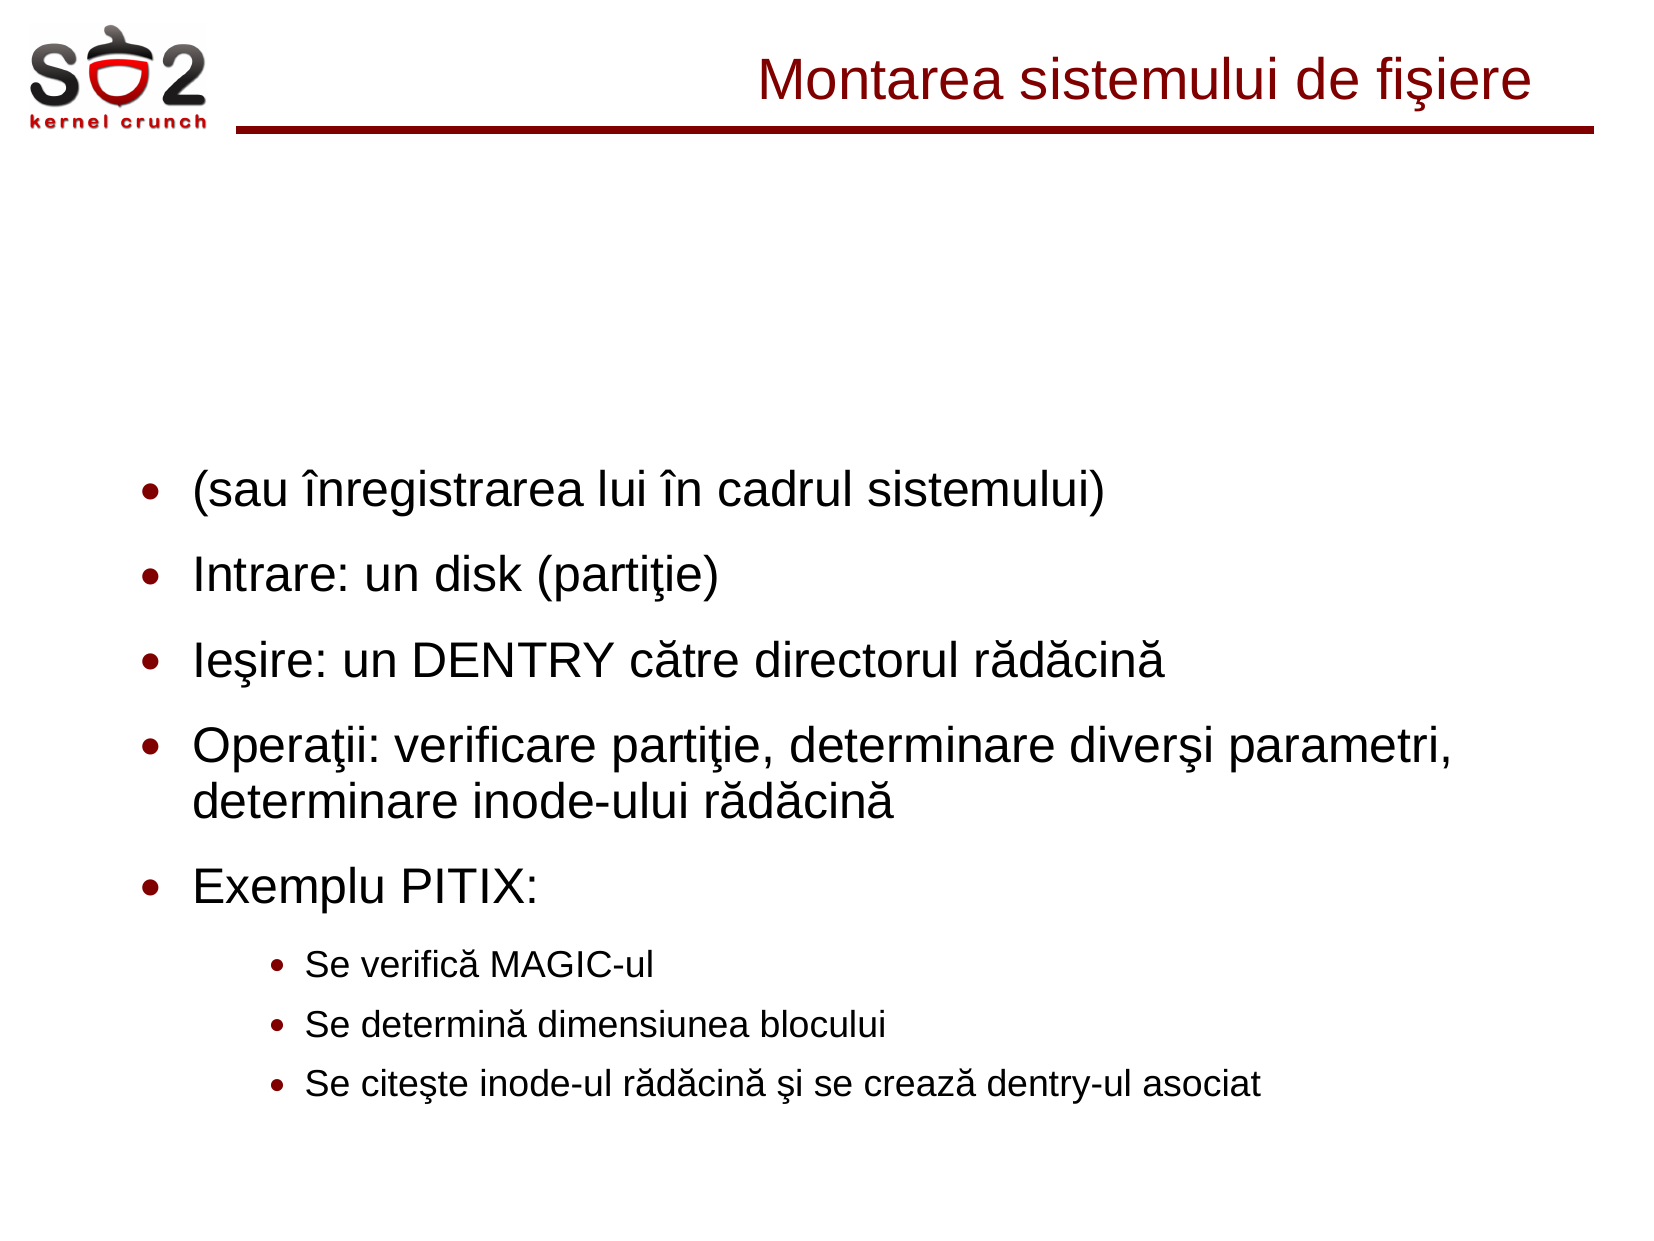

# Montarea sistemului de fişiere
(sau înregistrarea lui în cadrul sistemului)
Intrare: un disk (partiţie)
Ieşire: un DENTRY către directorul rădăcină
Operaţii: verificare partiţie, determinare diverşi parametri, determinare inode-ului rădăcină
Exemplu PITIX:
Se verifică MAGIC-ul
Se determină dimensiunea blocului
Se citeşte inode-ul rădăcină şi se crează dentry-ul asociat